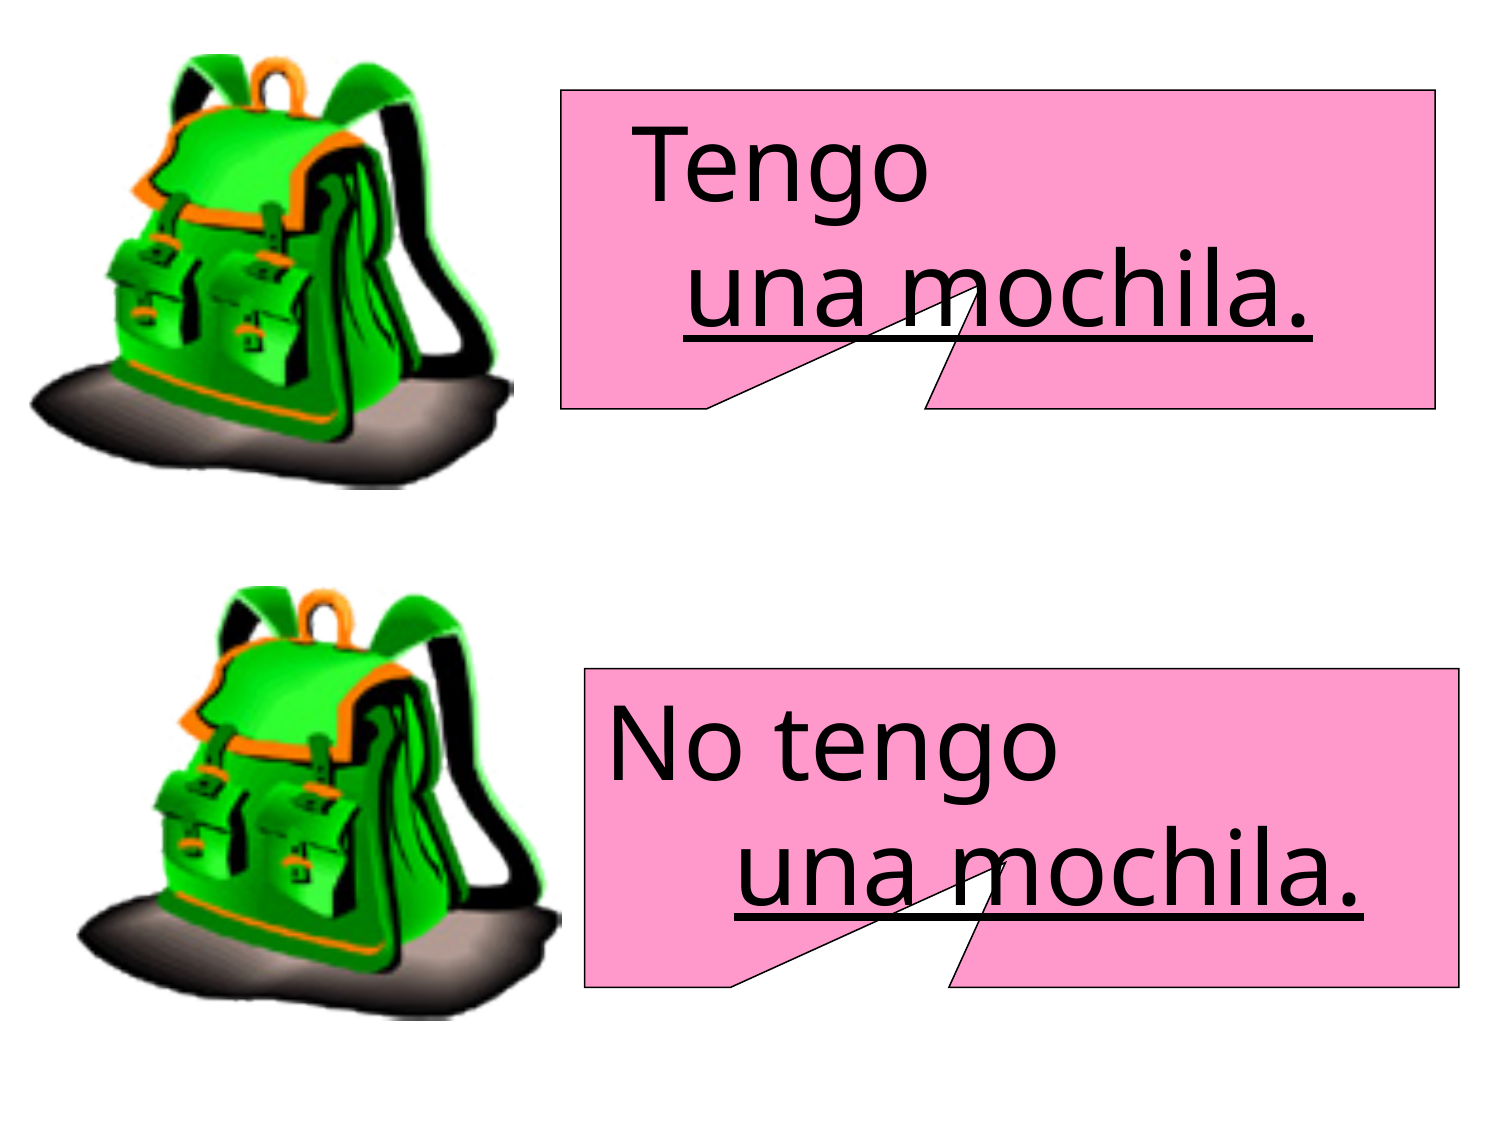

Tengo una mochila.
No tengo una mochila.